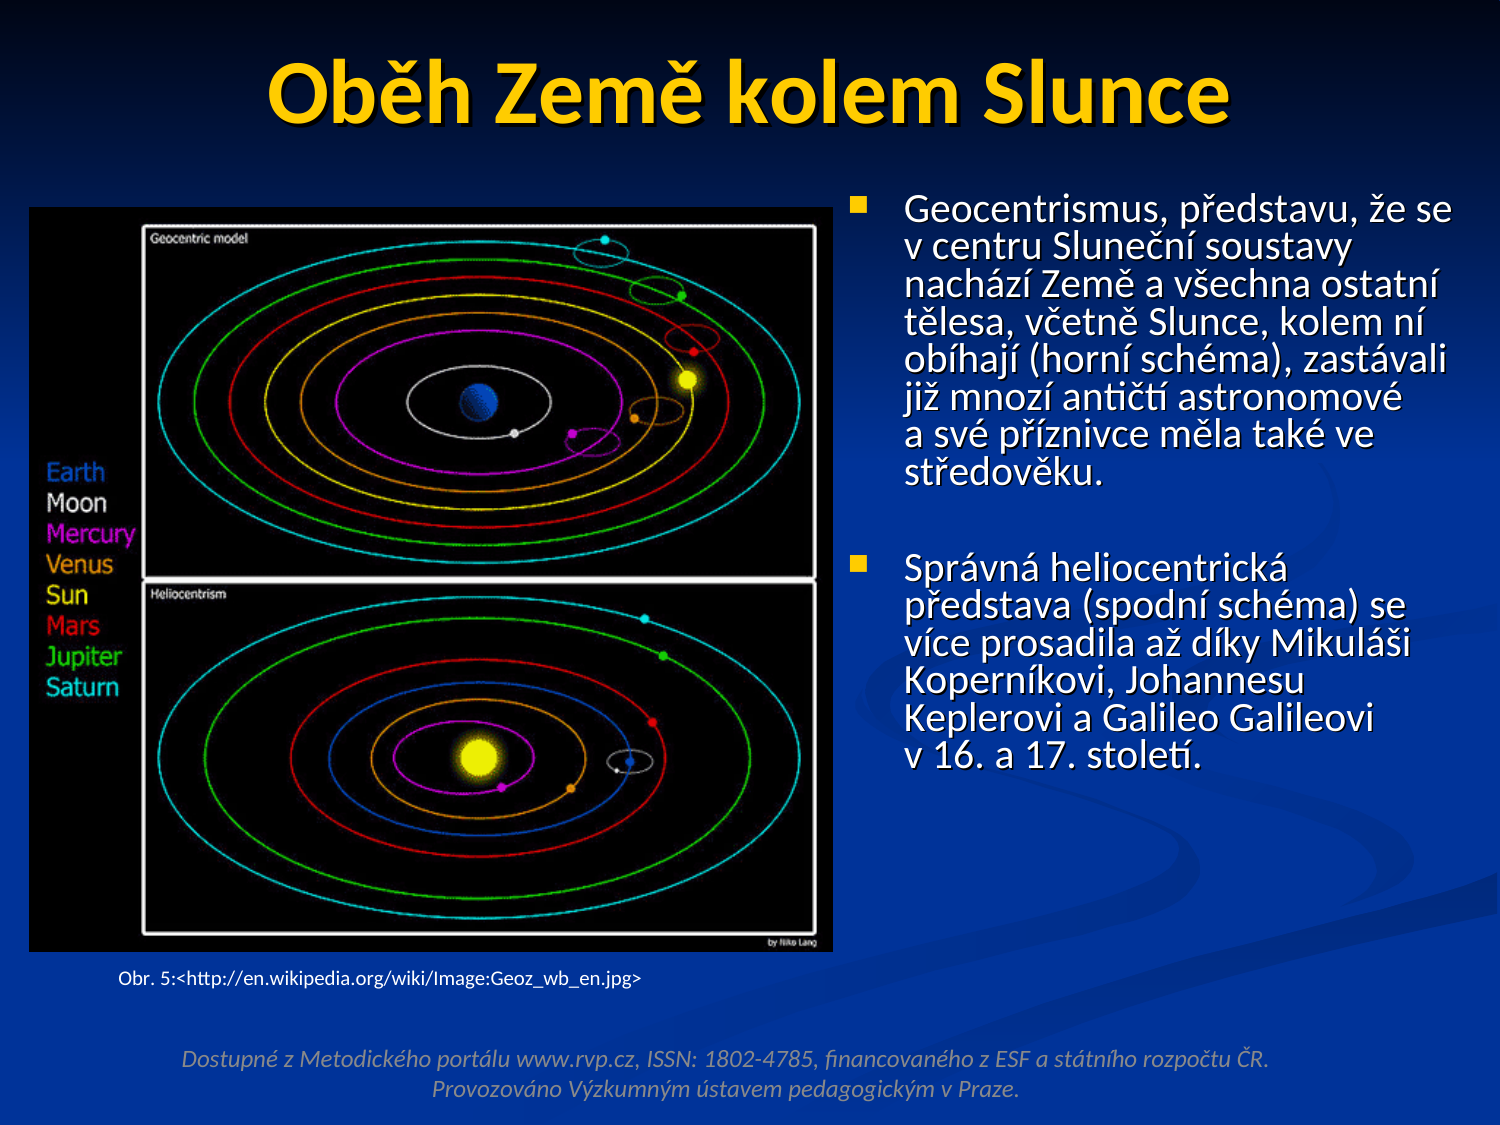

# Oběh Země kolem Slunce
Geocentrismus, představu, že se v centru Sluneční soustavy nachází Země a všechna ostatní tělesa, včetně Slunce, kolem ní obíhají (horní schéma), zastávali již mnozí antičtí astronomové
a své příznivce měla také ve středověku.
Správná heliocentrická představa (spodní schéma) se více prosadila až díky Mikuláši Koperníkovi, Johannesu Keplerovi a Galileo Galileovi
v 16. a 17. století.
Obr. 5:<http://en.wikipedia.org/wiki/Image:Geoz_wb_en.jpg>
Dostupné z Metodického portálu www.rvp.cz, ISSN: 1802-4785, financovaného z ESF a státního rozpočtu ČR. Provozováno Výzkumným ústavem pedagogickým v Praze.